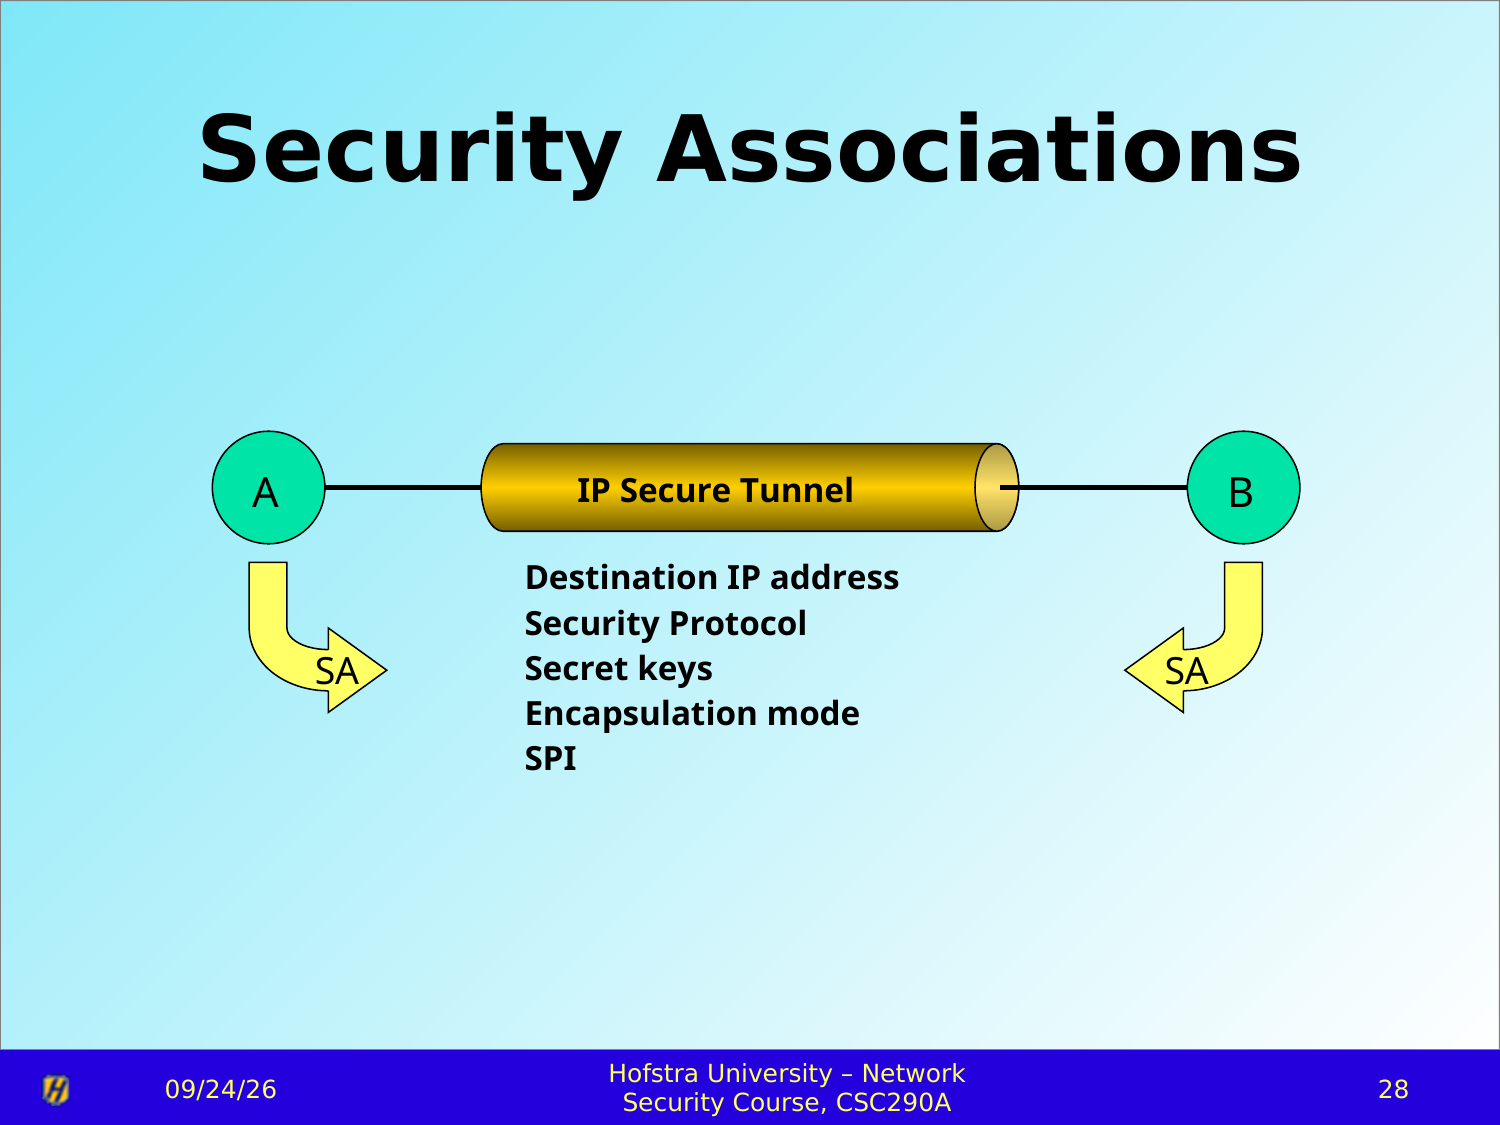

# Security Associations
A
B
IP Secure Tunnel
Destination IP address
Security Protocol
Secret keys
Encapsulation mode
SPI
SA
SA
28